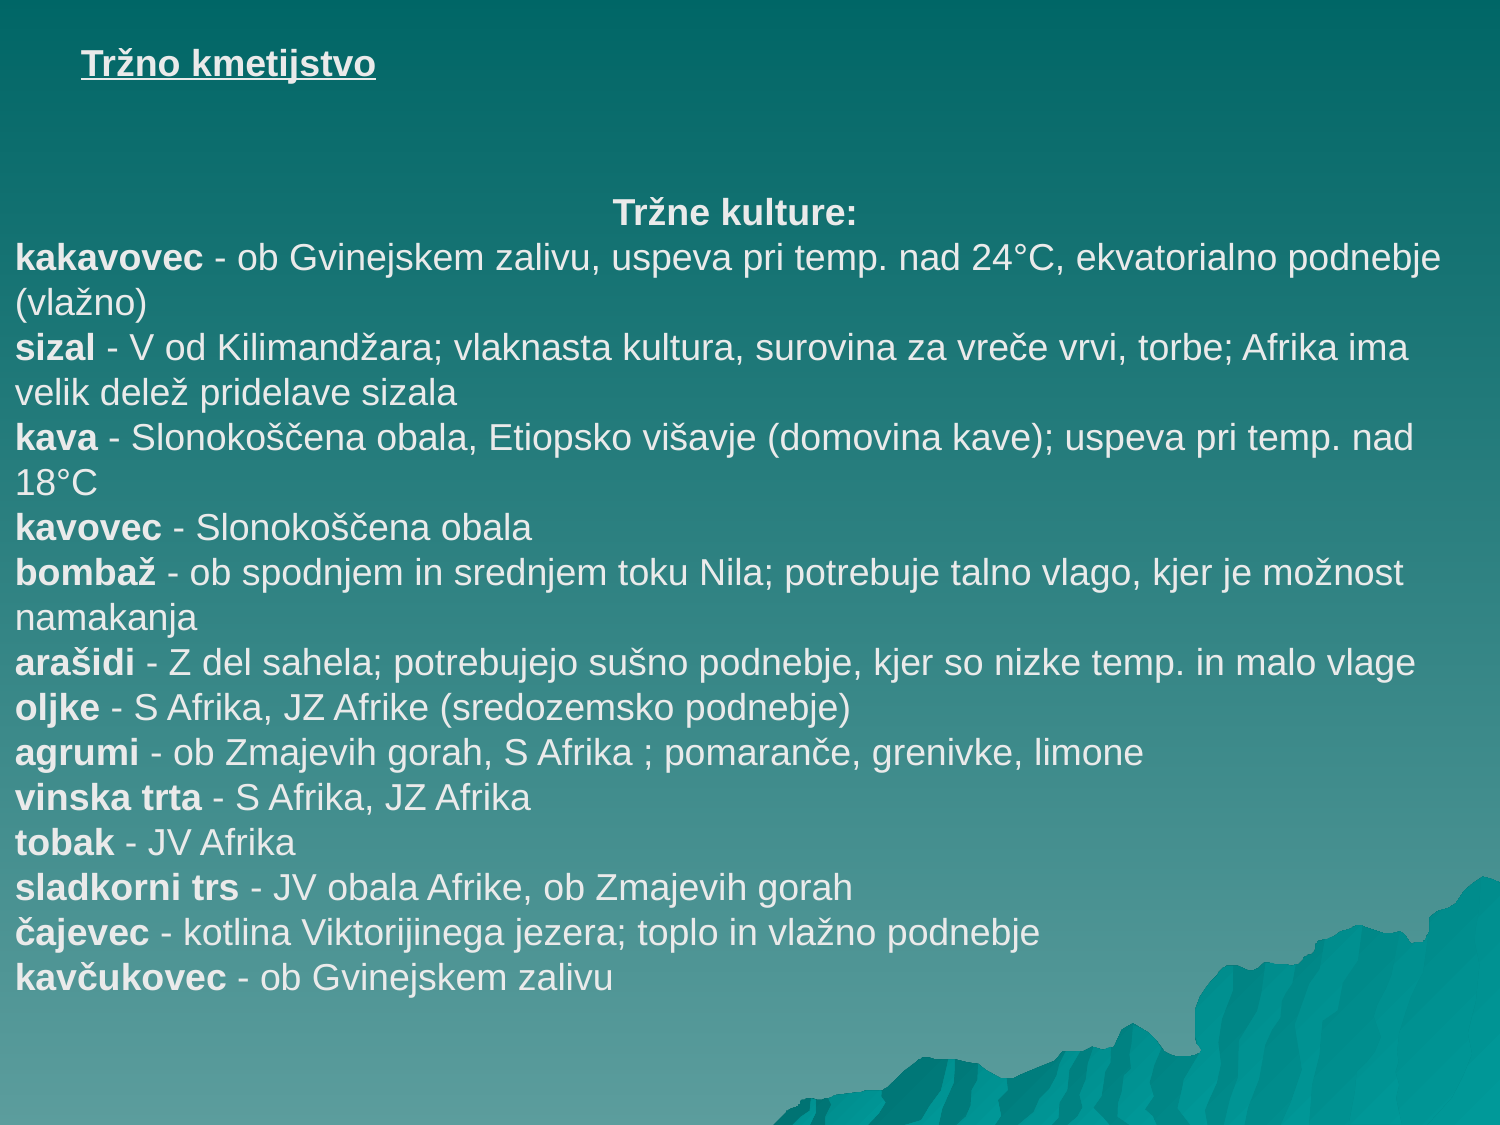

Tržno kmetijstvo
Tržne kulture:
kakavovec - ob Gvinejskem zalivu, uspeva pri temp. nad 24°C, ekvatorialno podnebje (vlažno)
sizal - V od Kilimandžara; vlaknasta kultura, surovina za vreče vrvi, torbe; Afrika ima velik delež pridelave sizala
kava - Slonokoščena obala, Etiopsko višavje (domovina kave); uspeva pri temp. nad 18°C
kavovec - Slonokoščena obala
bombaž - ob spodnjem in srednjem toku Nila; potrebuje talno vlago, kjer je možnost namakanja
arašidi - Z del sahela; potrebujejo sušno podnebje, kjer so nizke temp. in malo vlage
oljke - S Afrika, JZ Afrike (sredozemsko podnebje)
agrumi - ob Zmajevih gorah, S Afrika ; pomaranče, grenivke, limone
vinska trta - S Afrika, JZ Afrika
tobak - JV Afrika
sladkorni trs - JV obala Afrike, ob Zmajevih gorah
čajevec - kotlina Viktorijinega jezera; toplo in vlažno podnebje
kavčukovec - ob Gvinejskem zalivu